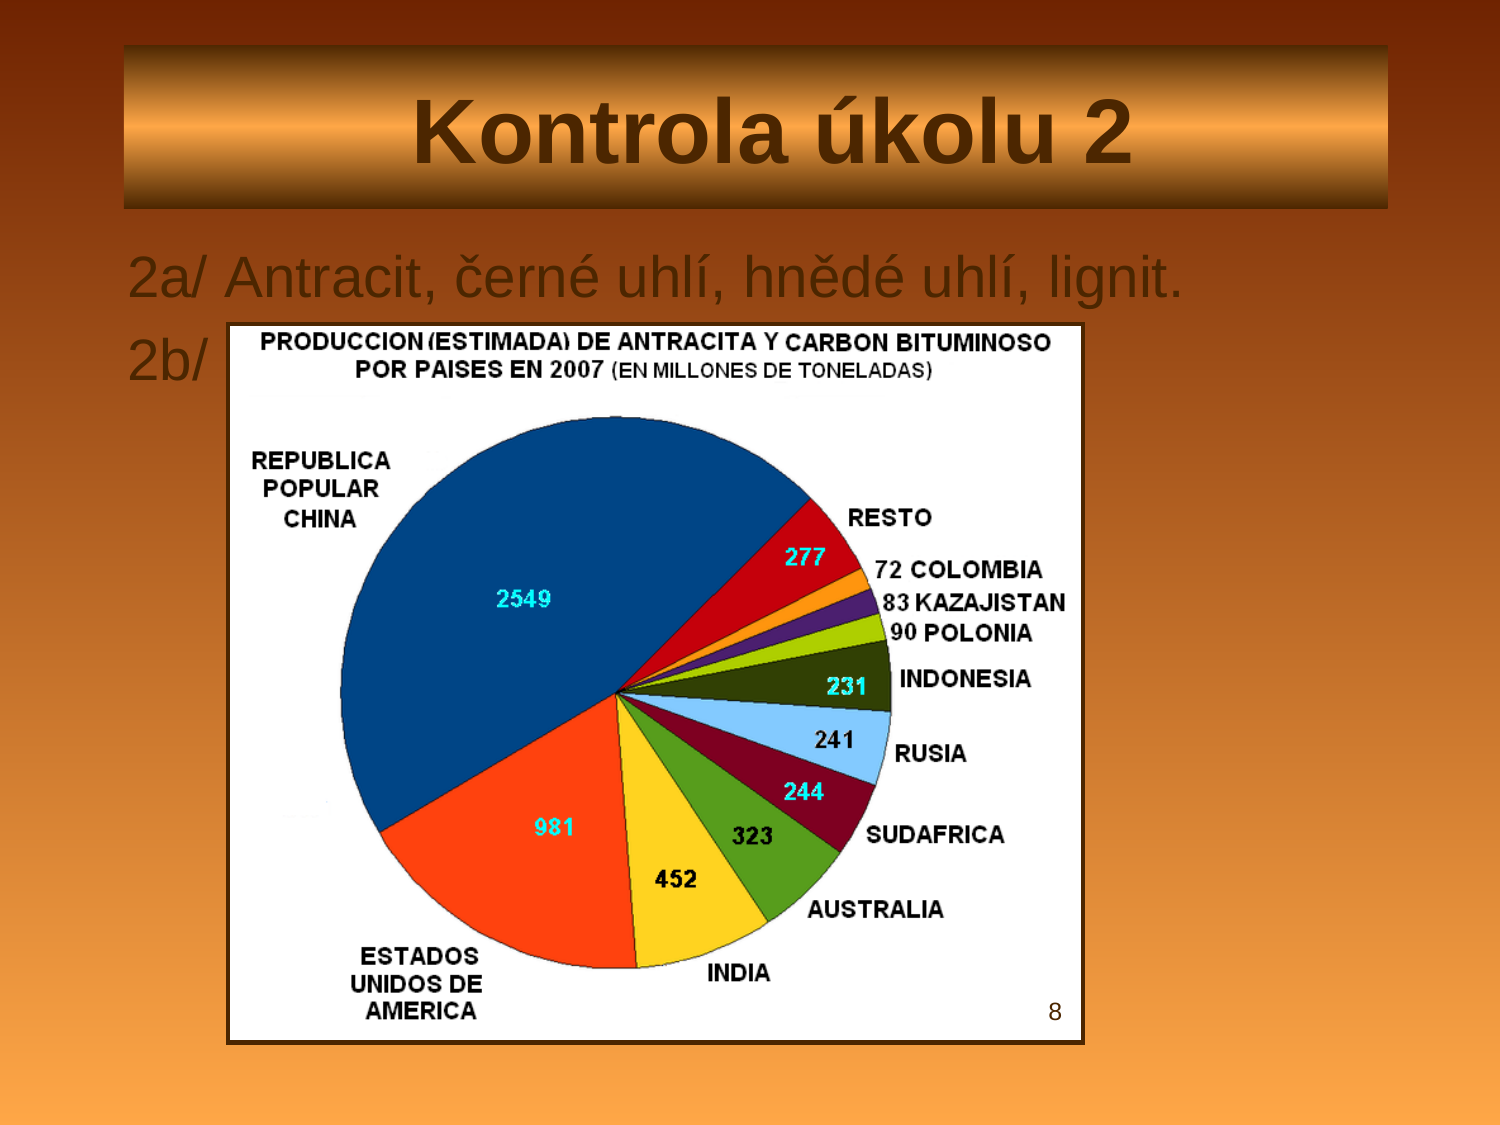

# Kontrola úkolu 2
2a/ Antracit, černé uhlí, hnědé uhlí, lignit.
2b/
8